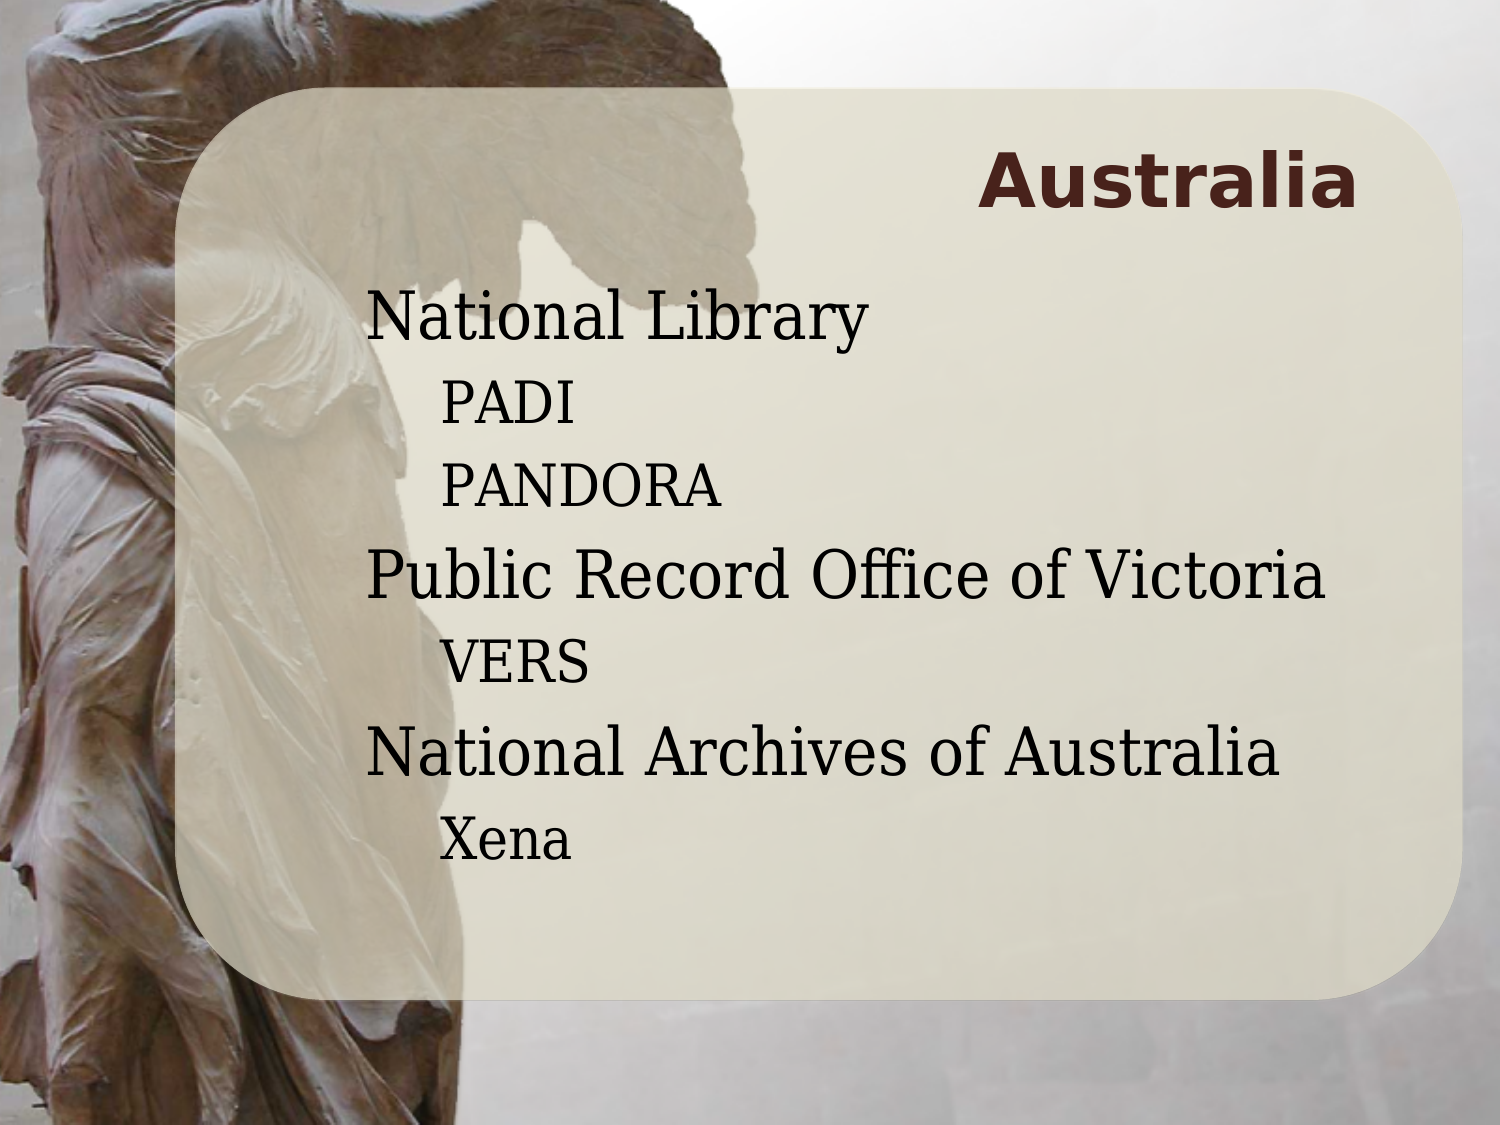

# Australia
National Library
PADI
PANDORA
Public Record Office of Victoria
VERS
National Archives of Australia
Xena